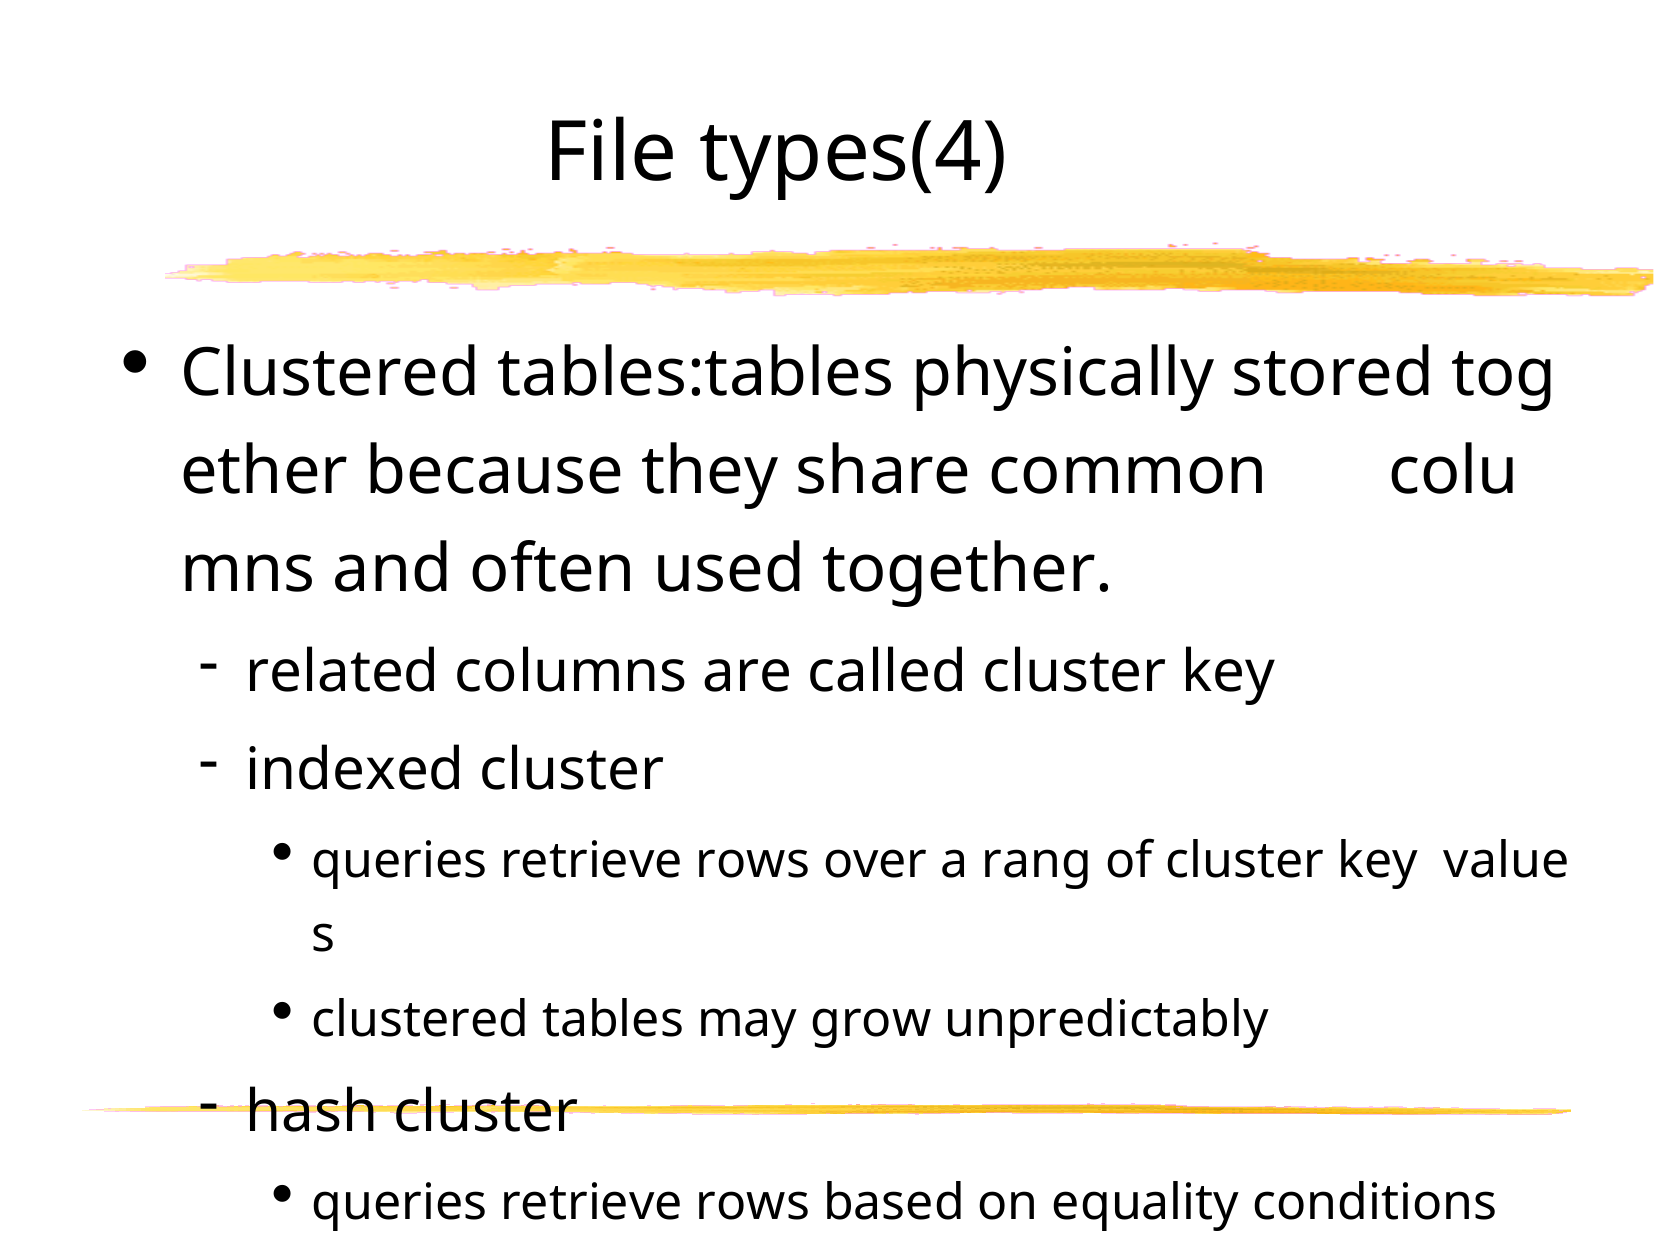

# File types(4)
Clustered tables:tables physically stored together because they share common columns and often used together.
related columns are called cluster key
indexed cluster
queries retrieve rows over a rang of cluster key values
clustered tables may grow unpredictably
hash cluster
queries retrieve rows based on equality conditions
clustered tables are static or size determined